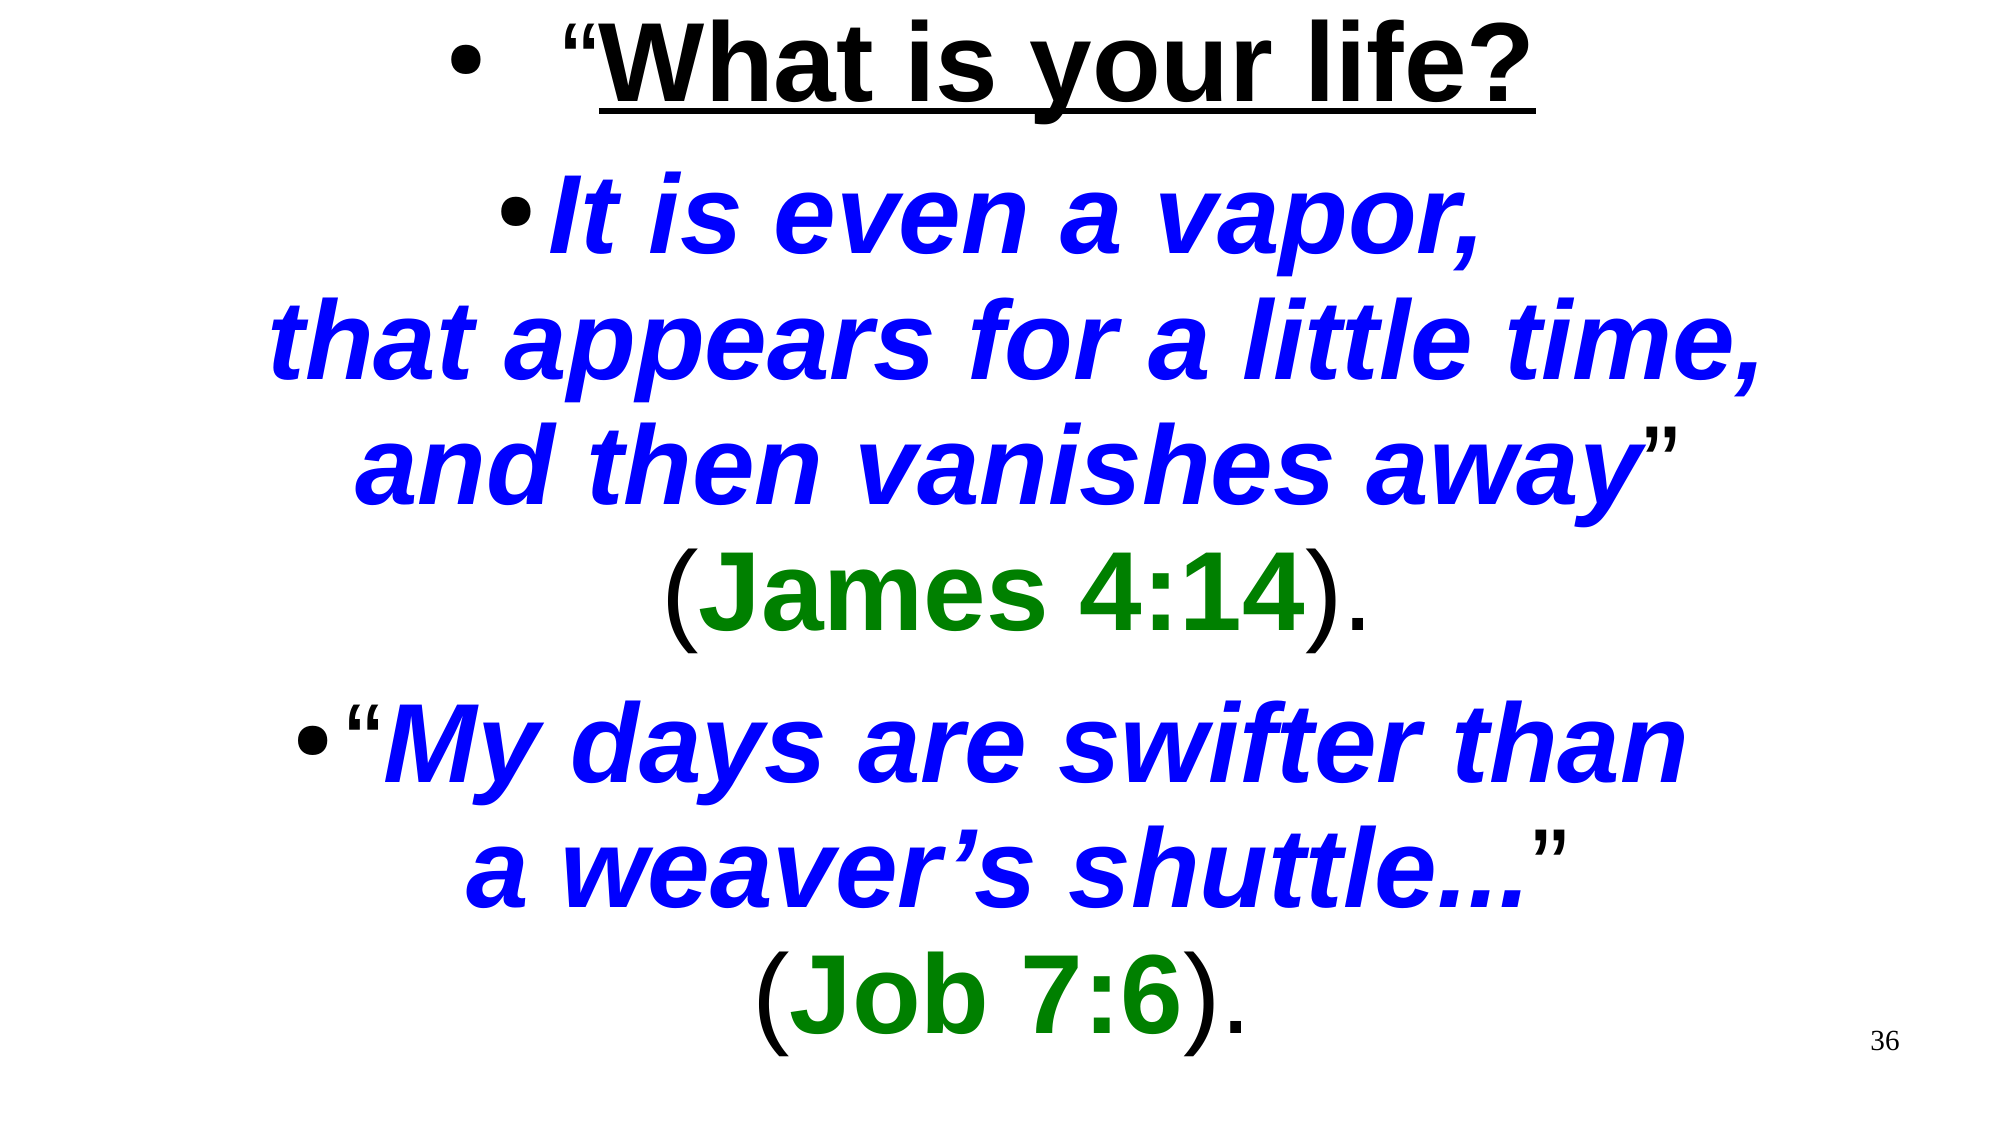

# “What is your life?
It is even a vapor,
that appears for a little time,
and then vanishes away”
(James 4:14).
“My days are swifter than
a weaver’s shuttle...”
(Job 7:6).
36